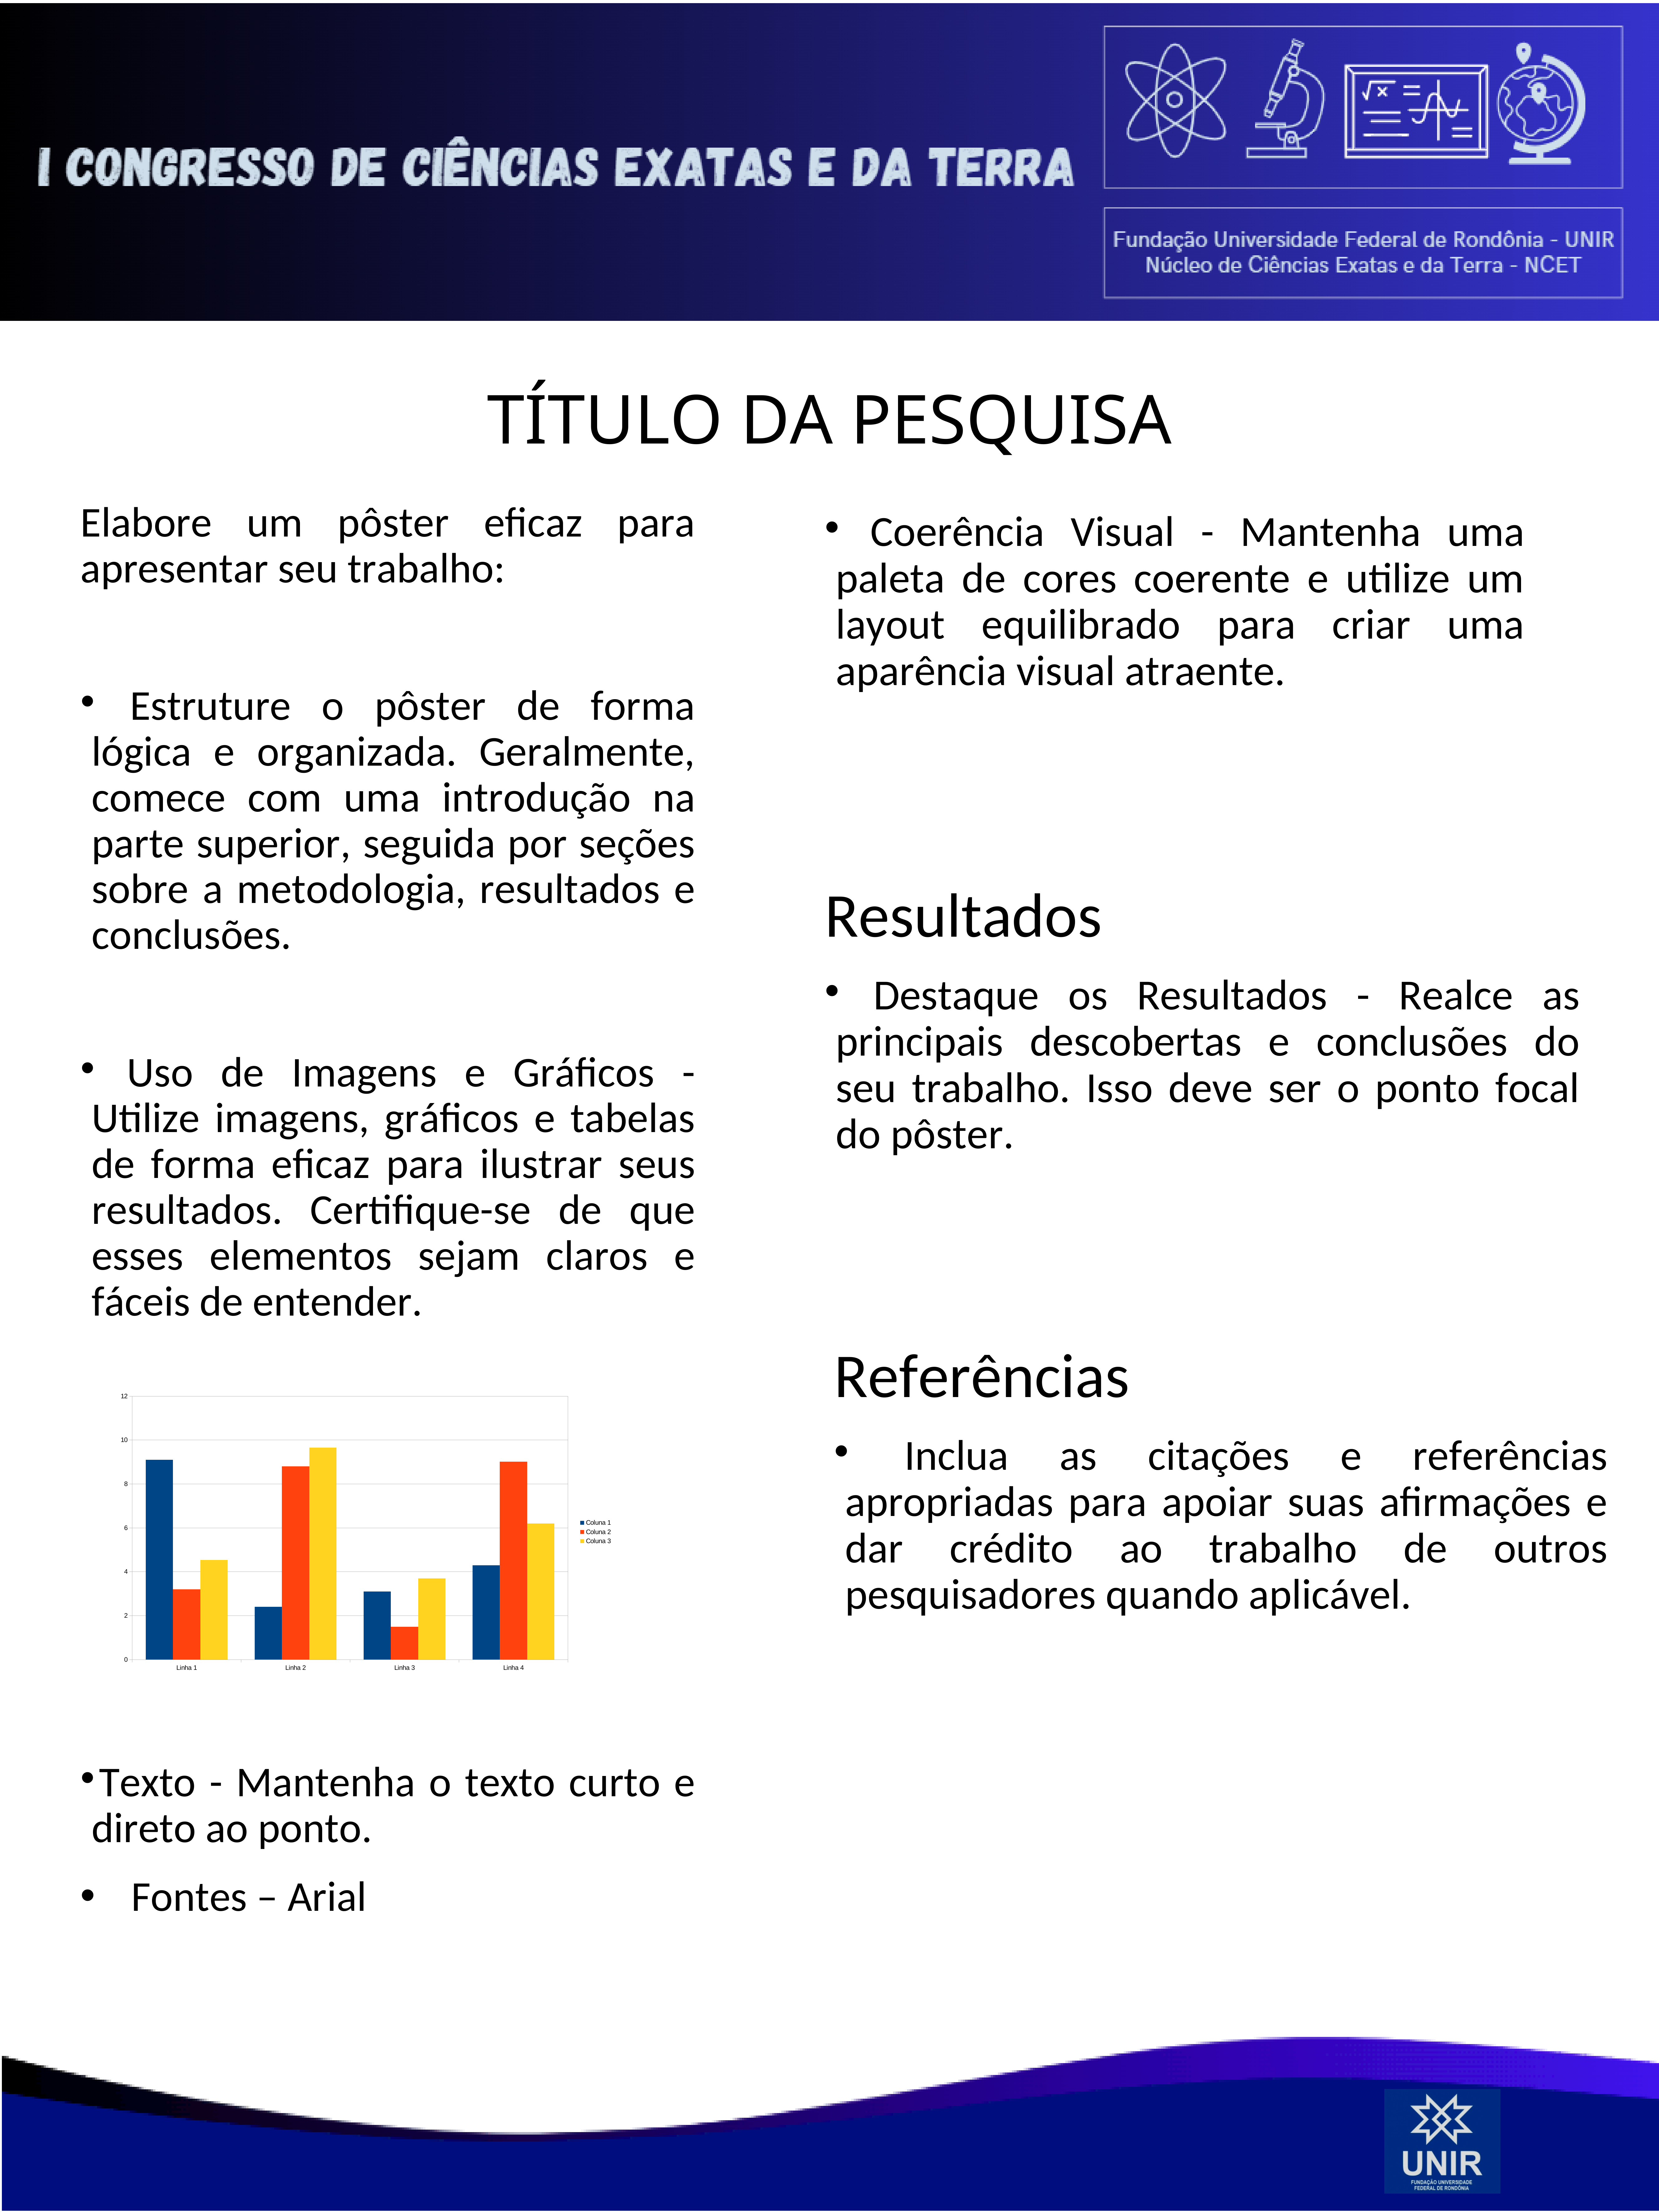

# TÍTULO DA PESQUISA
Elabore um pôster eficaz para apresentar seu trabalho:
 Estruture o pôster de forma lógica e organizada. Geralmente, comece com uma introdução na parte superior, seguida por seções sobre a metodologia, resultados e conclusões.
 Uso de Imagens e Gráficos - Utilize imagens, gráficos e tabelas de forma eficaz para ilustrar seus resultados. Certifique-se de que esses elementos sejam claros e fáceis de entender.
Texto - Mantenha o texto curto e direto ao ponto.
 Fontes – Arial
 Coerência Visual - Mantenha uma paleta de cores coerente e utilize um layout equilibrado para criar uma aparência visual atraente.
Resultados
 Destaque os Resultados - Realce as principais descobertas e conclusões do seu trabalho. Isso deve ser o ponto focal do pôster.
Referências
 Inclua as citações e referências apropriadas para apoiar suas afirmações e dar crédito ao trabalho de outros pesquisadores quando aplicável.
### Chart
| Category | Coluna 1 | Coluna 2 | Coluna 3 |
|---|---|---|---|
| Linha 1 | 9.1 | 3.2 | 4.54 |
| Linha 2 | 2.4 | 8.8 | 9.65 |
| Linha 3 | 3.1 | 1.5 | 3.7 |
| Linha 4 | 4.3 | 9.02 | 6.2 |